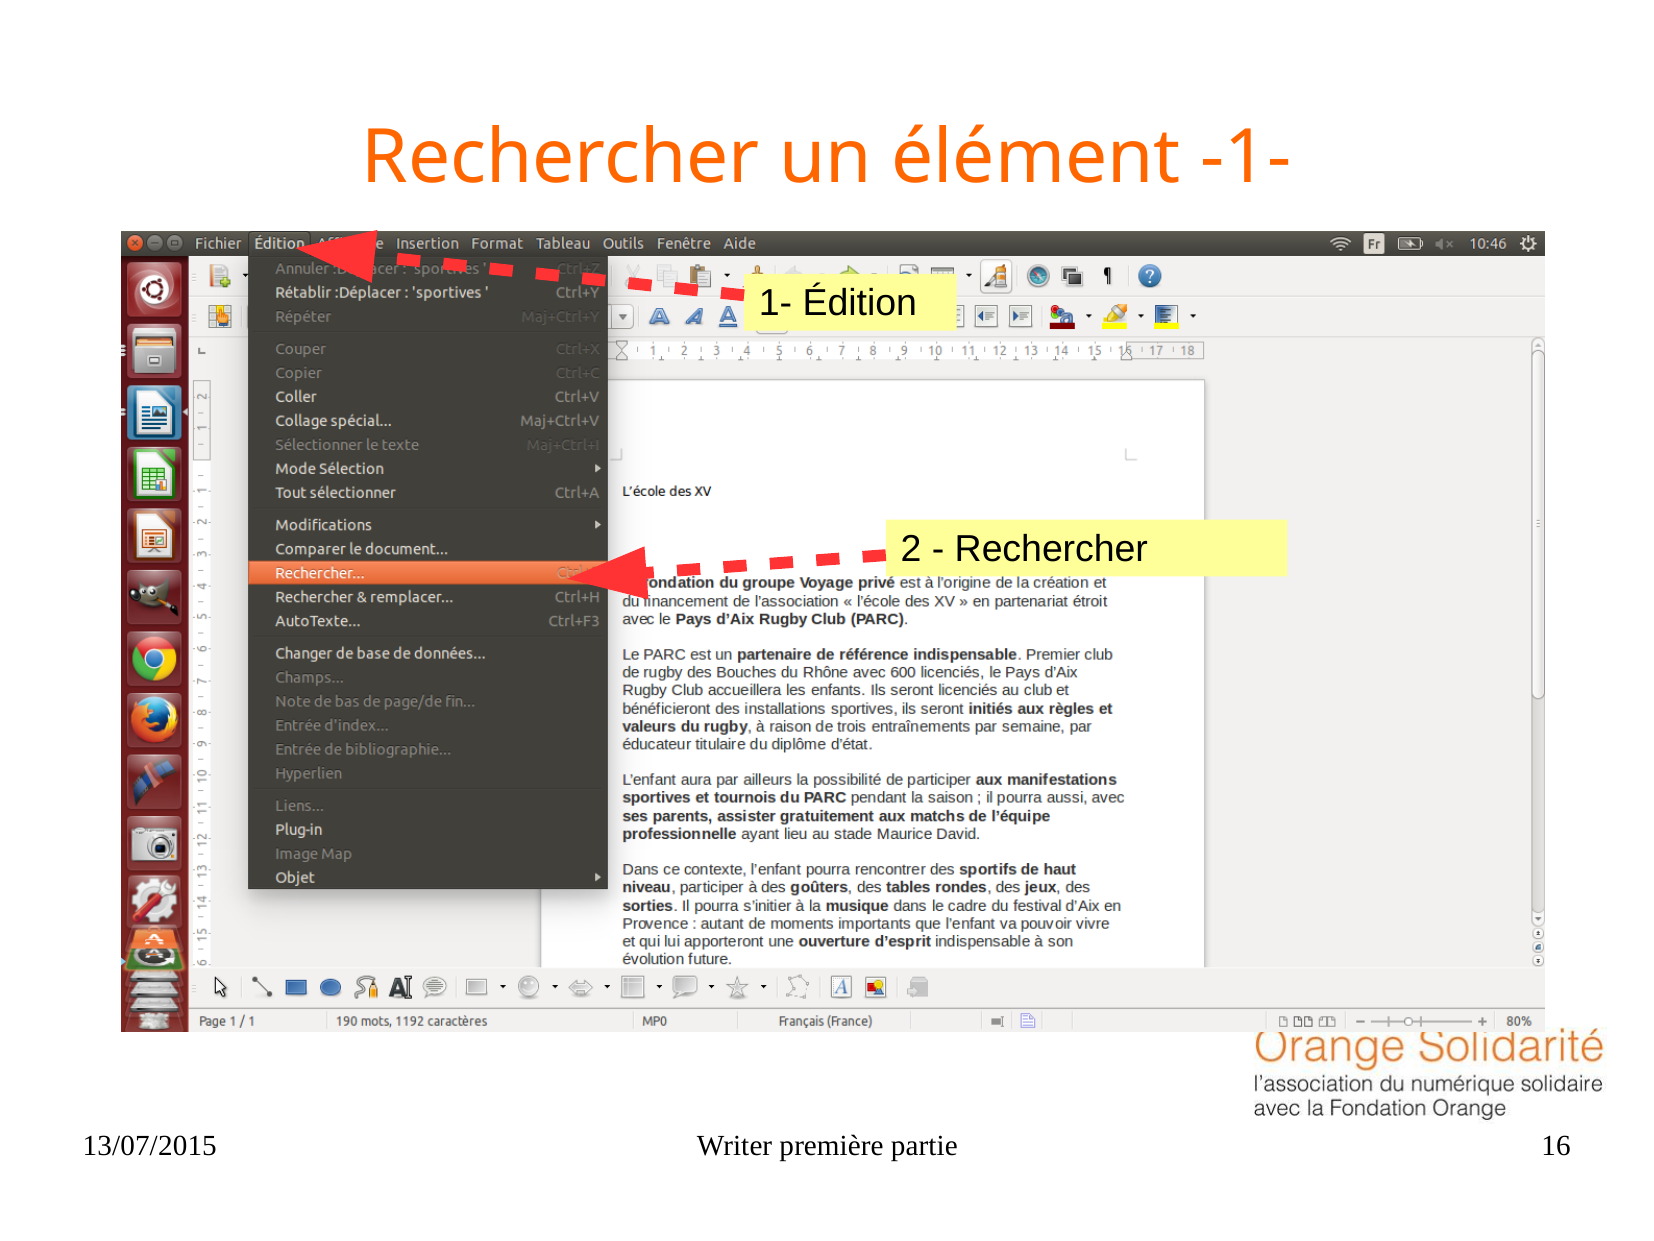

# Rechercher un élément -1-
1- Édition
2 - Rechercher
13/07/2015
Writer première partie
16